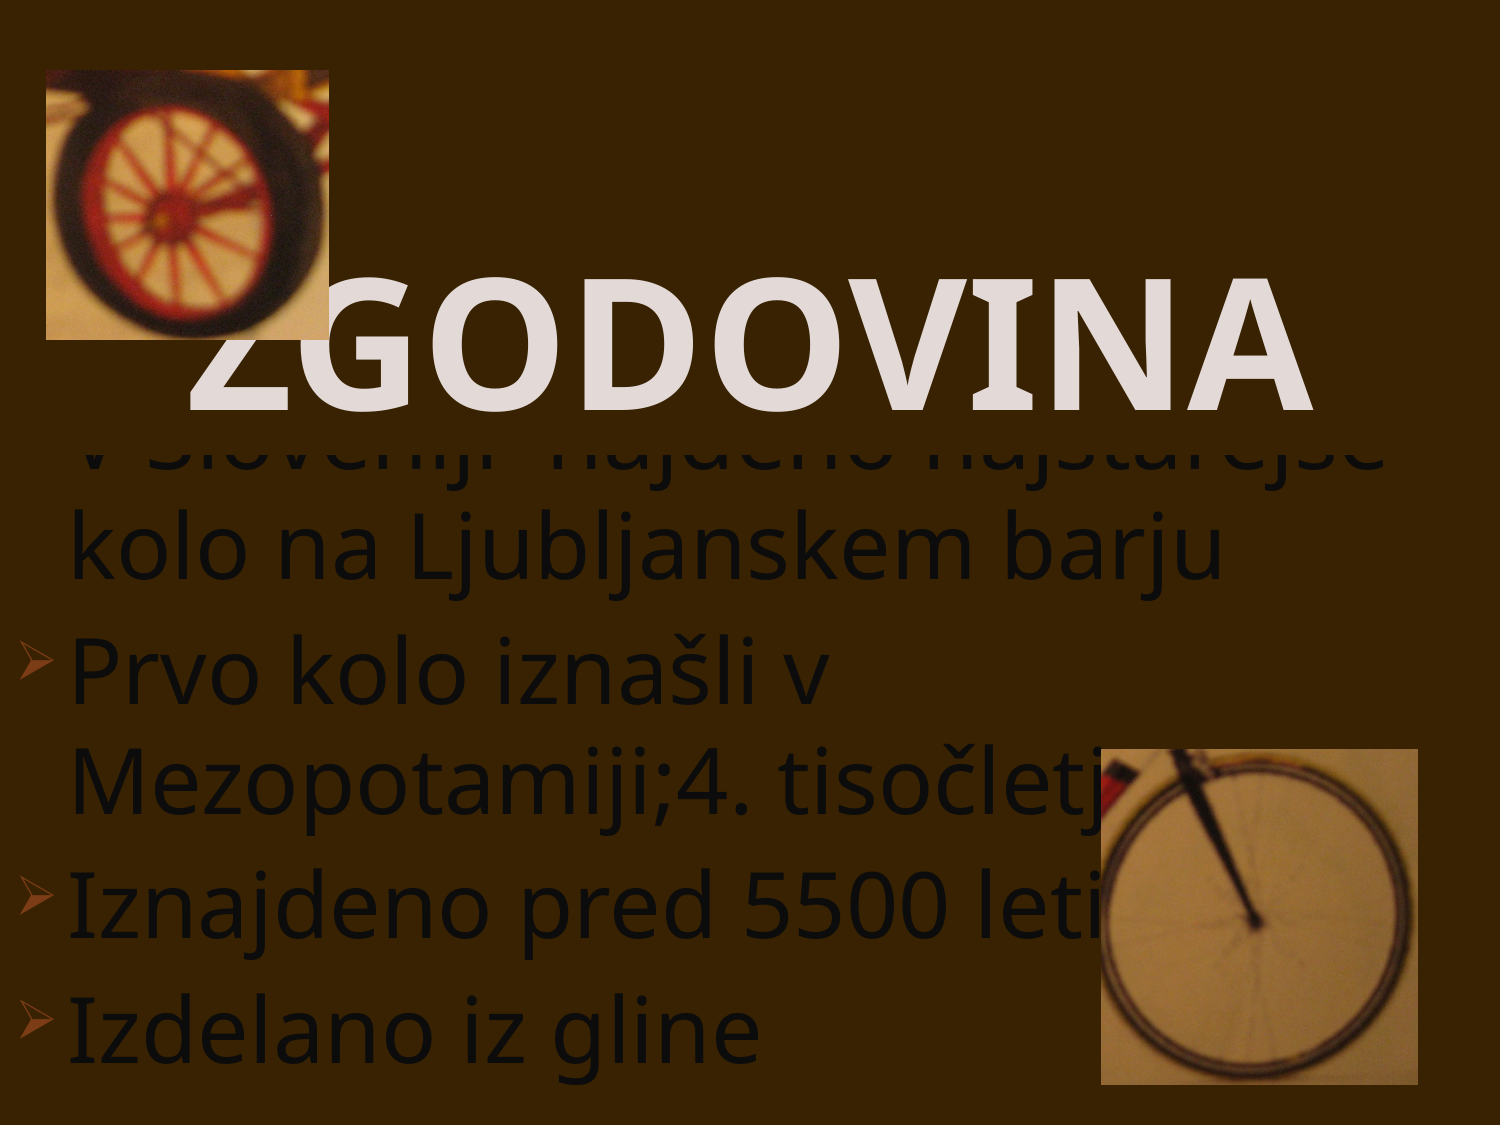

ZGODOVINA
#
V Sloveniji najdeno najstarejše kolo na Ljubljanskem barju
Prvo kolo iznašli v Mezopotamiji;4. tisočletju
Iznajdeno pred 5500 leti
Izdelano iz gline